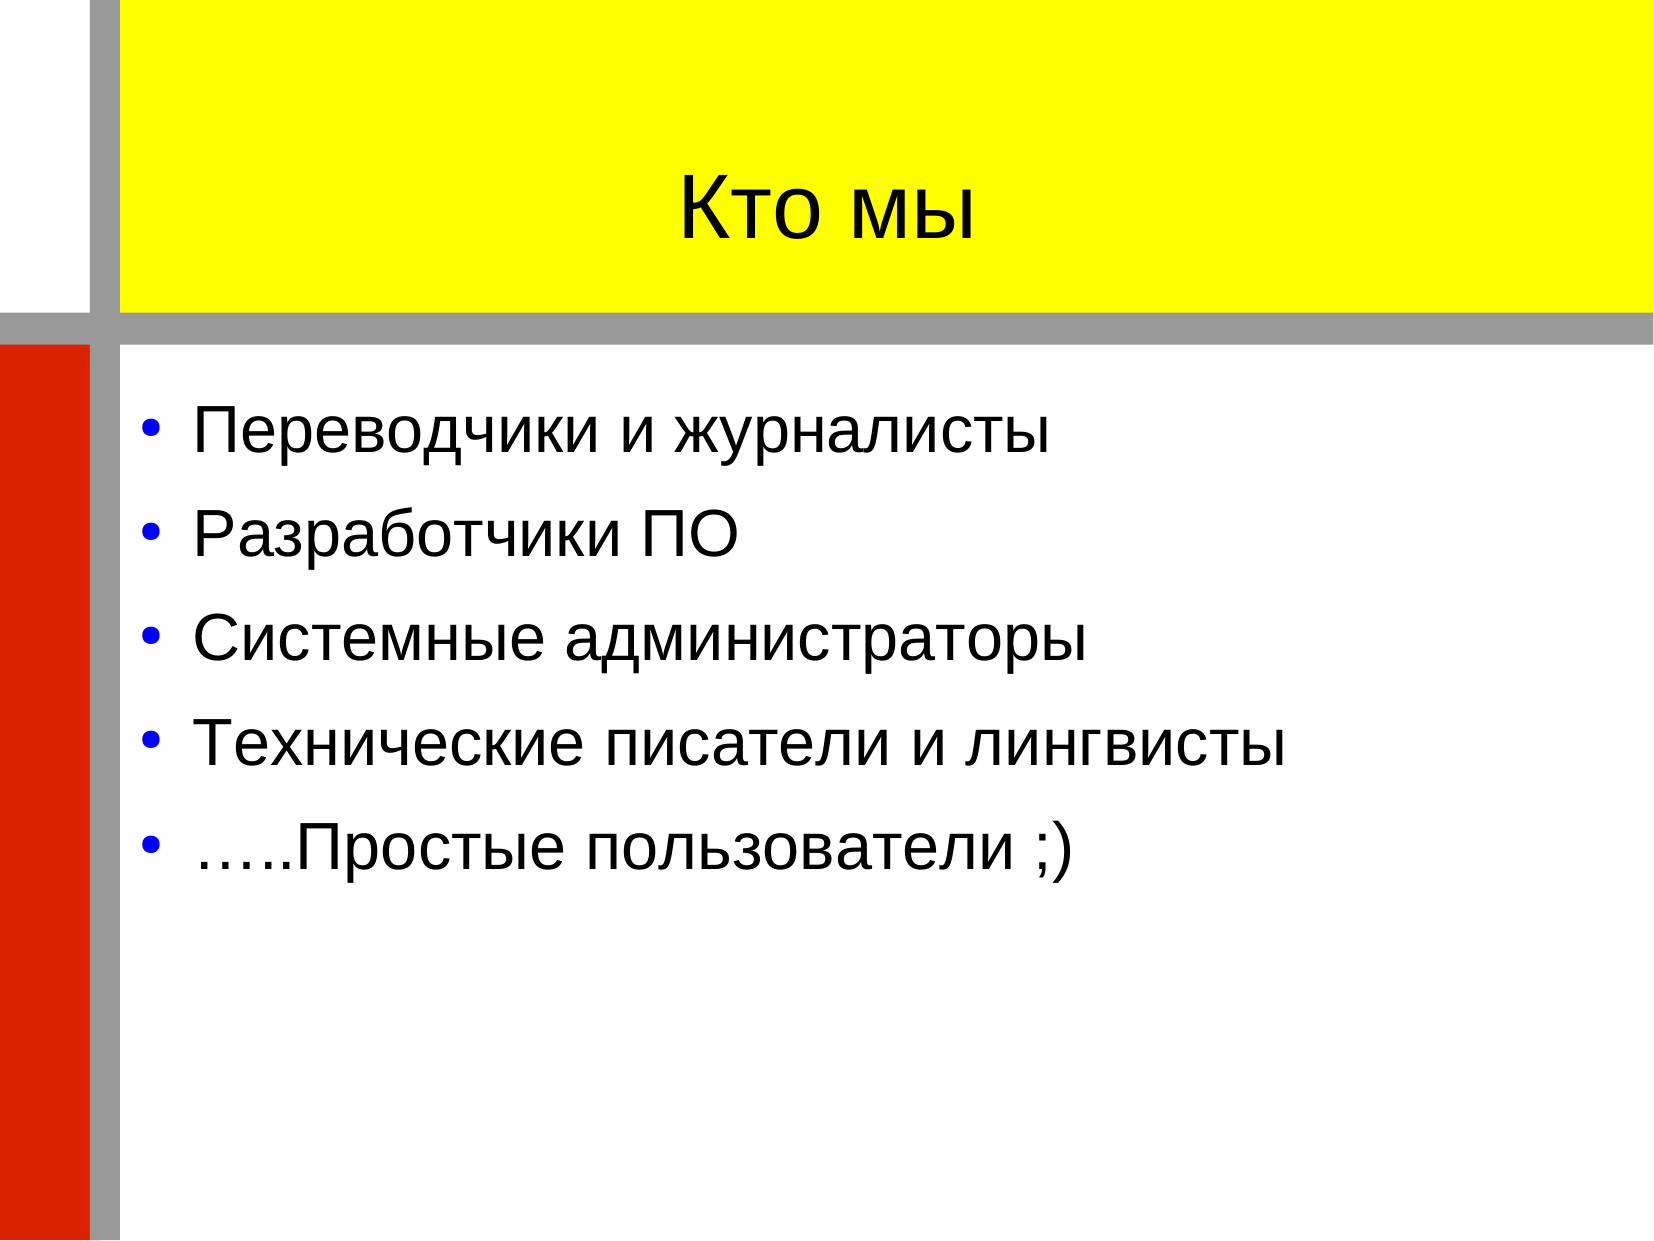

# Кто мы
Переводчики и журналисты
Разработчики ПО
Системные администраторы
Технические писатели и лингвисты
…..Простые пользователи ;)